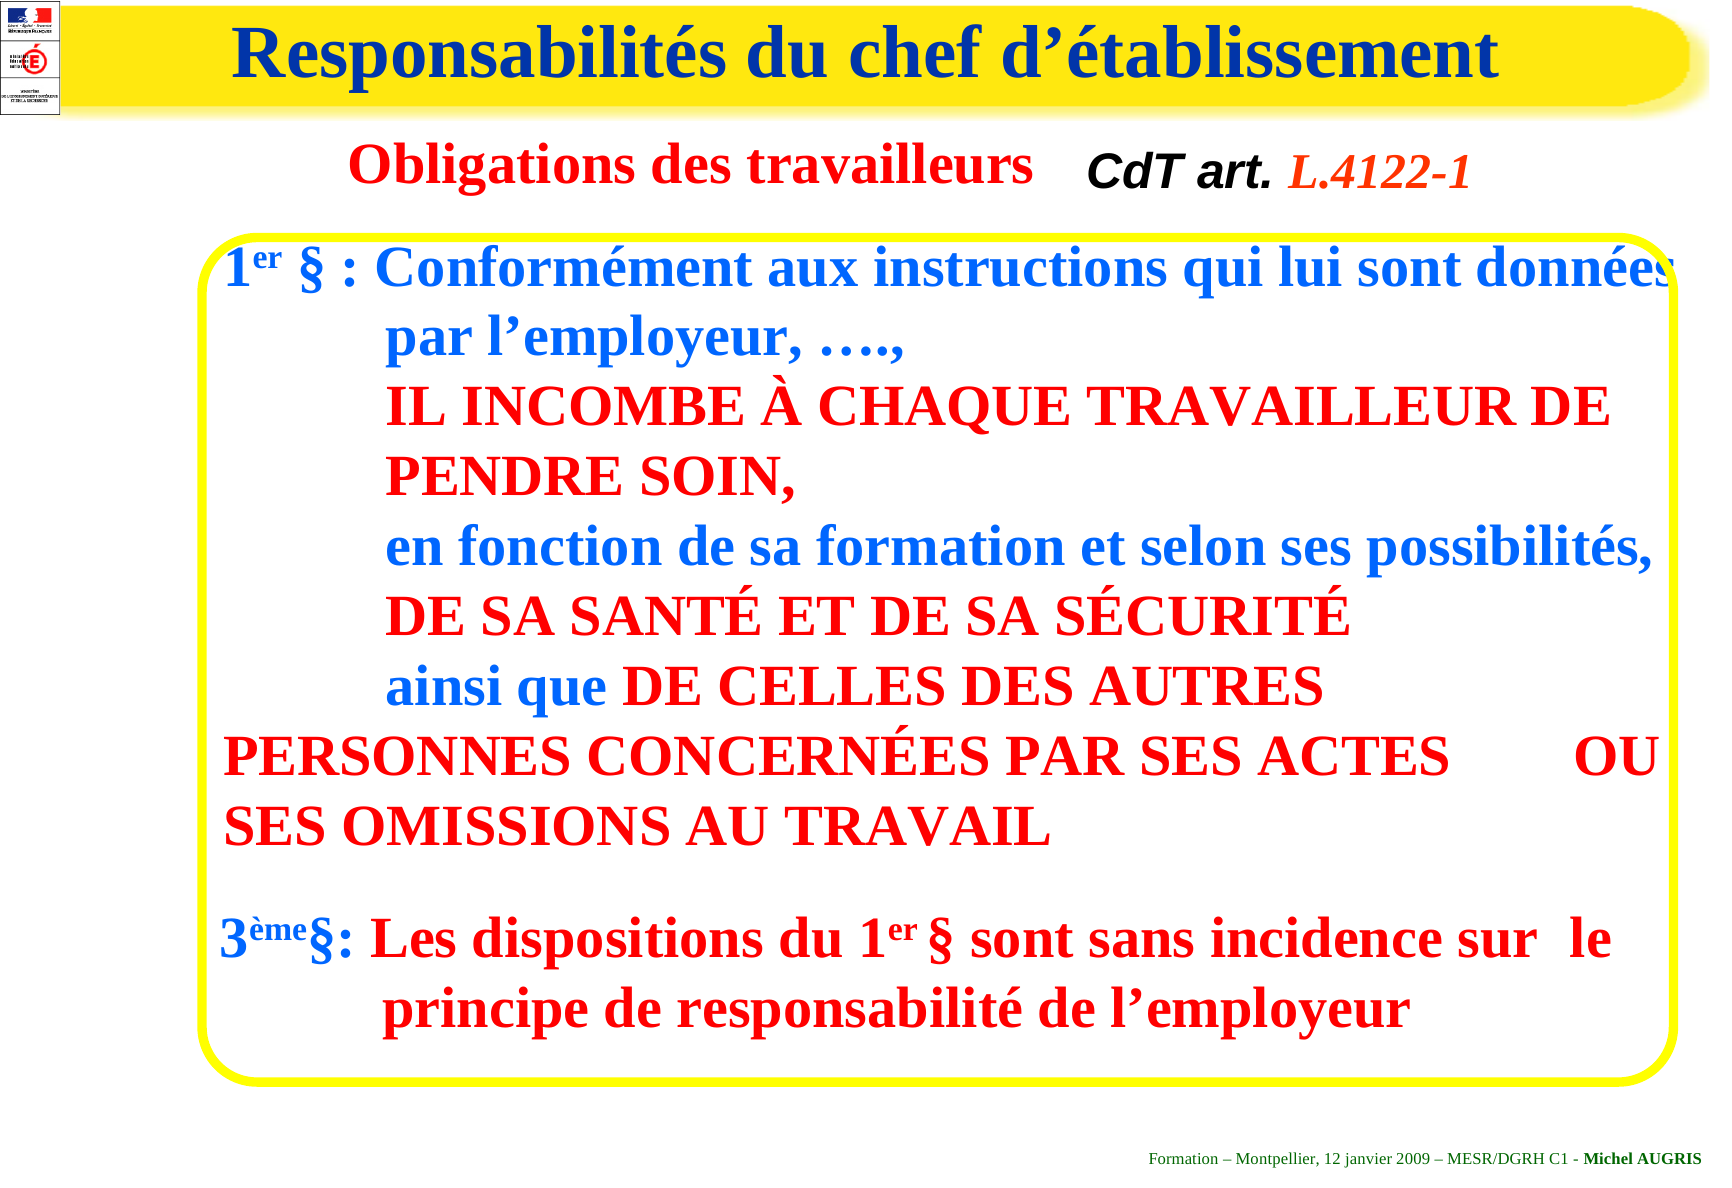

Responsabilités du chef d’établissement
Obligations des travailleurs
CdT art. L.4122-1
1er § : Conformément aux instructions qui lui sont données 	par l’employeur, ….,
	IL INCOMBE À CHAQUE TRAVAILLEUR DE 	PENDRE SOIN,
	en fonction de sa formation et selon ses possibilités,
	DE SA SANTÉ ET DE SA SÉCURITÉ
	ainsi que DE CELLES DES AUTRES 	PERSONNES CONCERNÉES PAR SES ACTES 	OU SES OMISSIONS AU TRAVAIL
3ème§: Les dispositions du 1er § sont sans incidence sur 	le 	principe de responsabilité de l’employeur